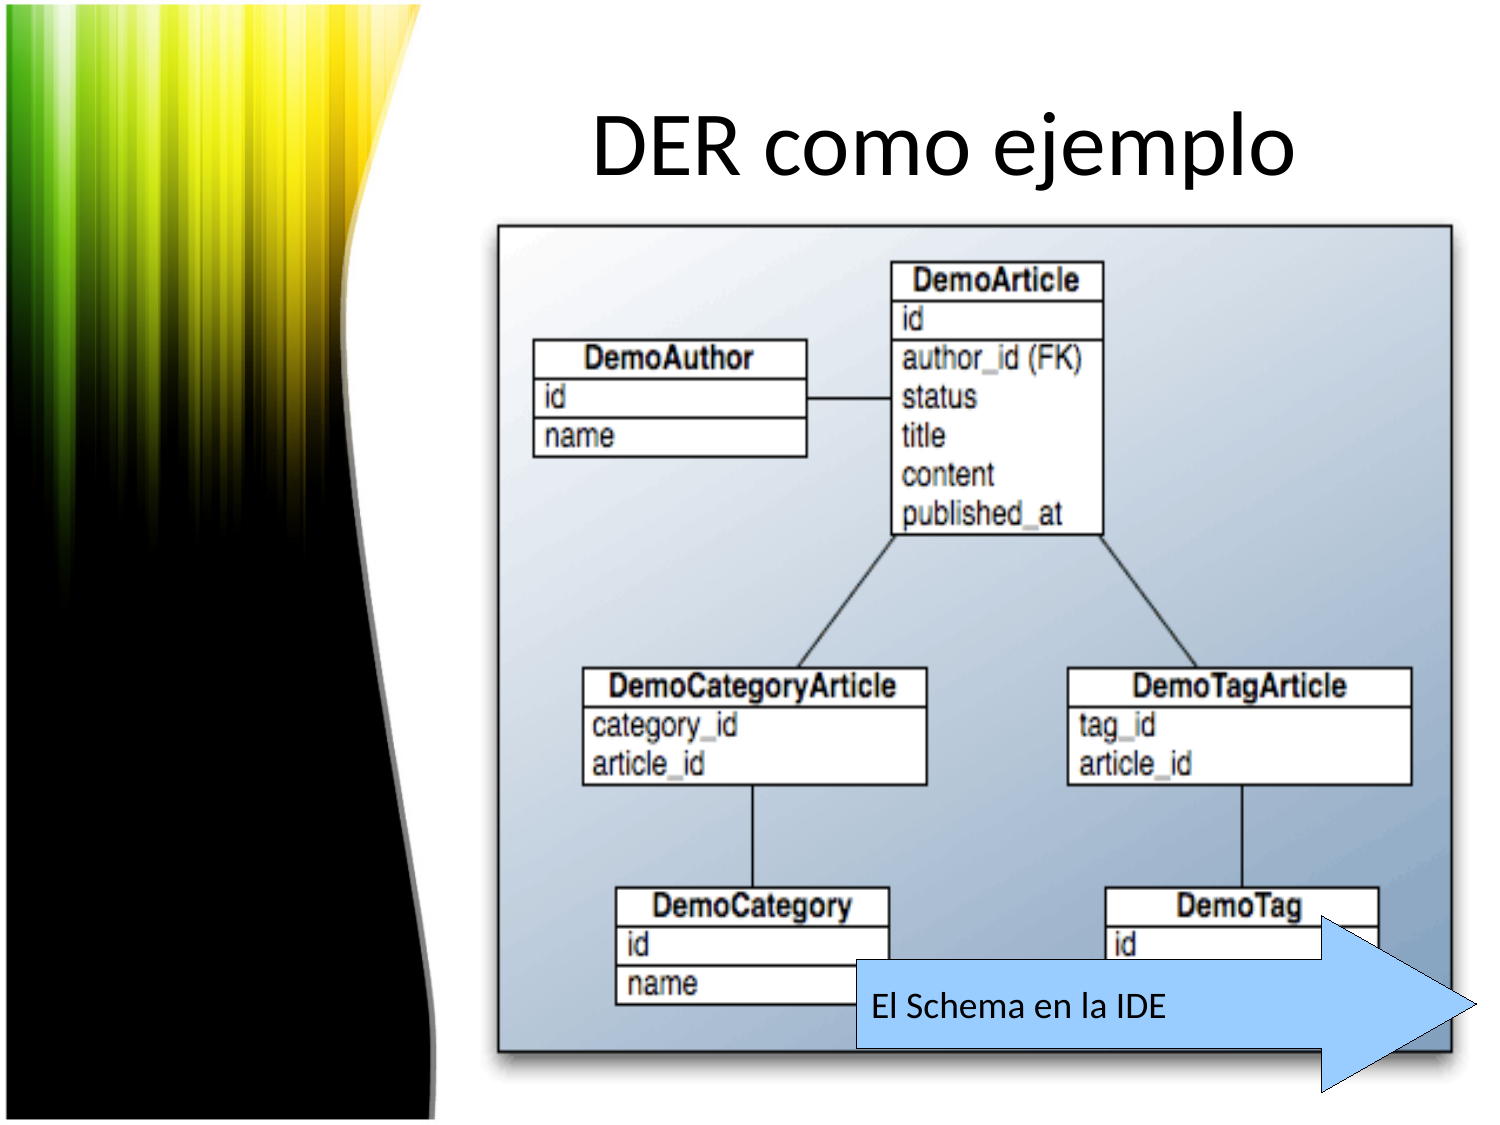

# DER como ejemplo
El Schema en la IDE